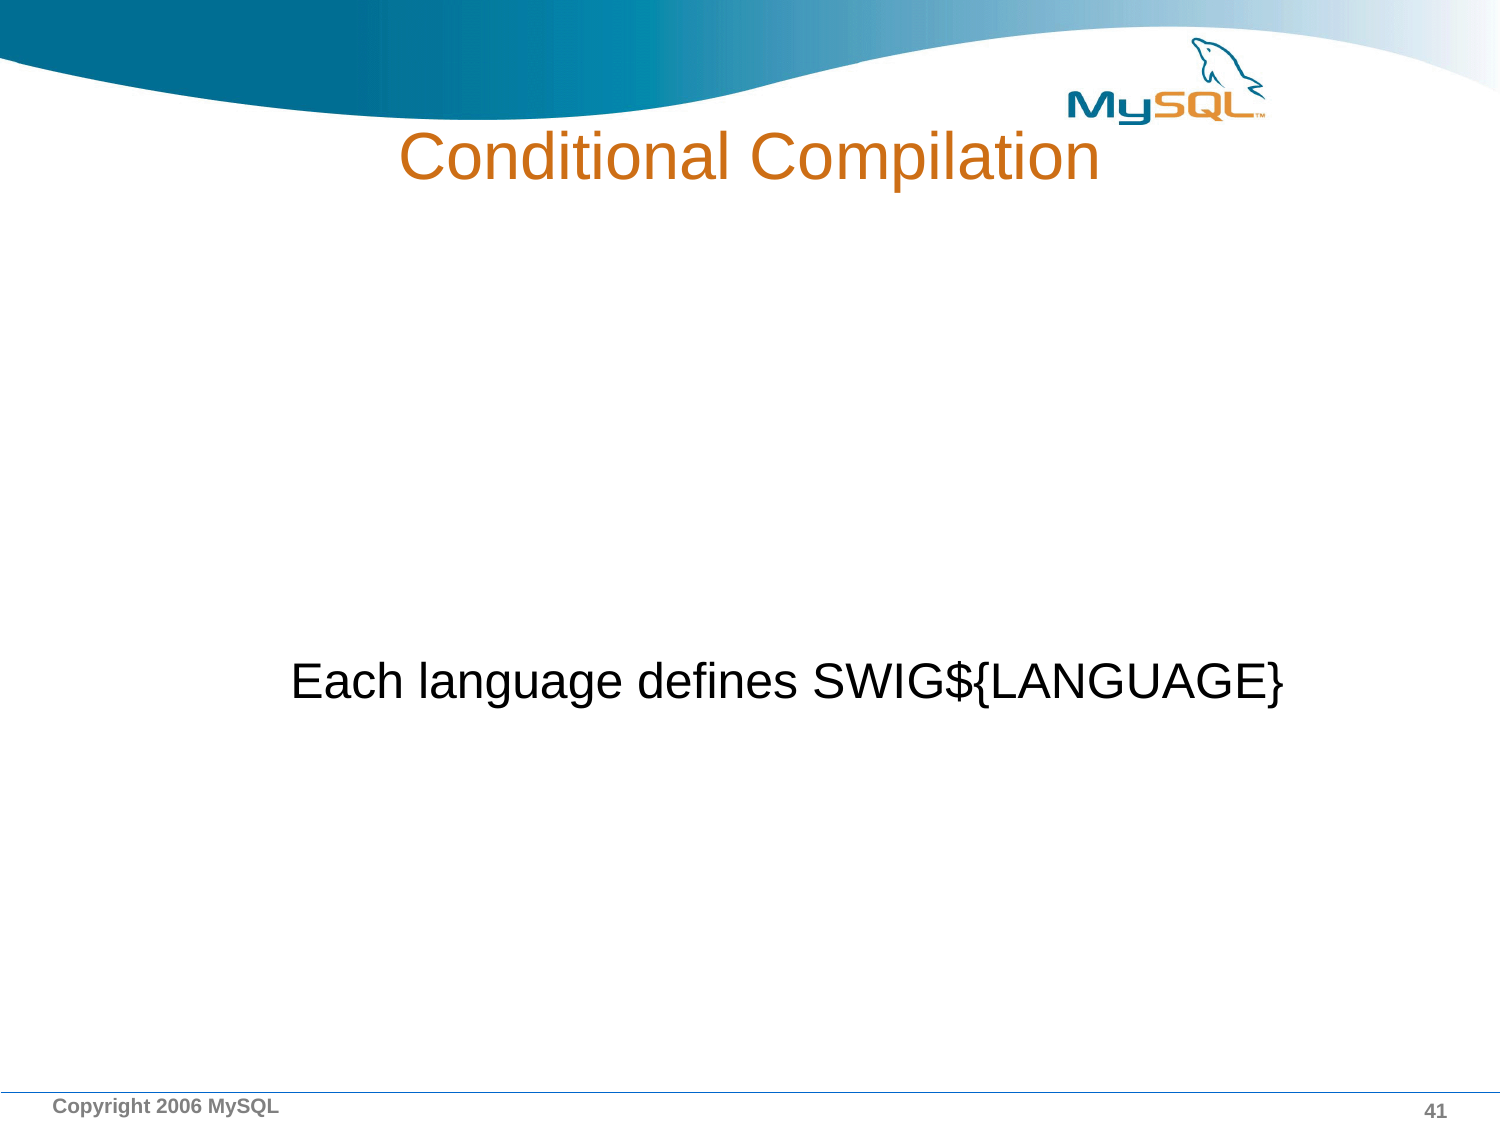

# Conditional Compilation
Each language defines SWIG${LANGUAGE}